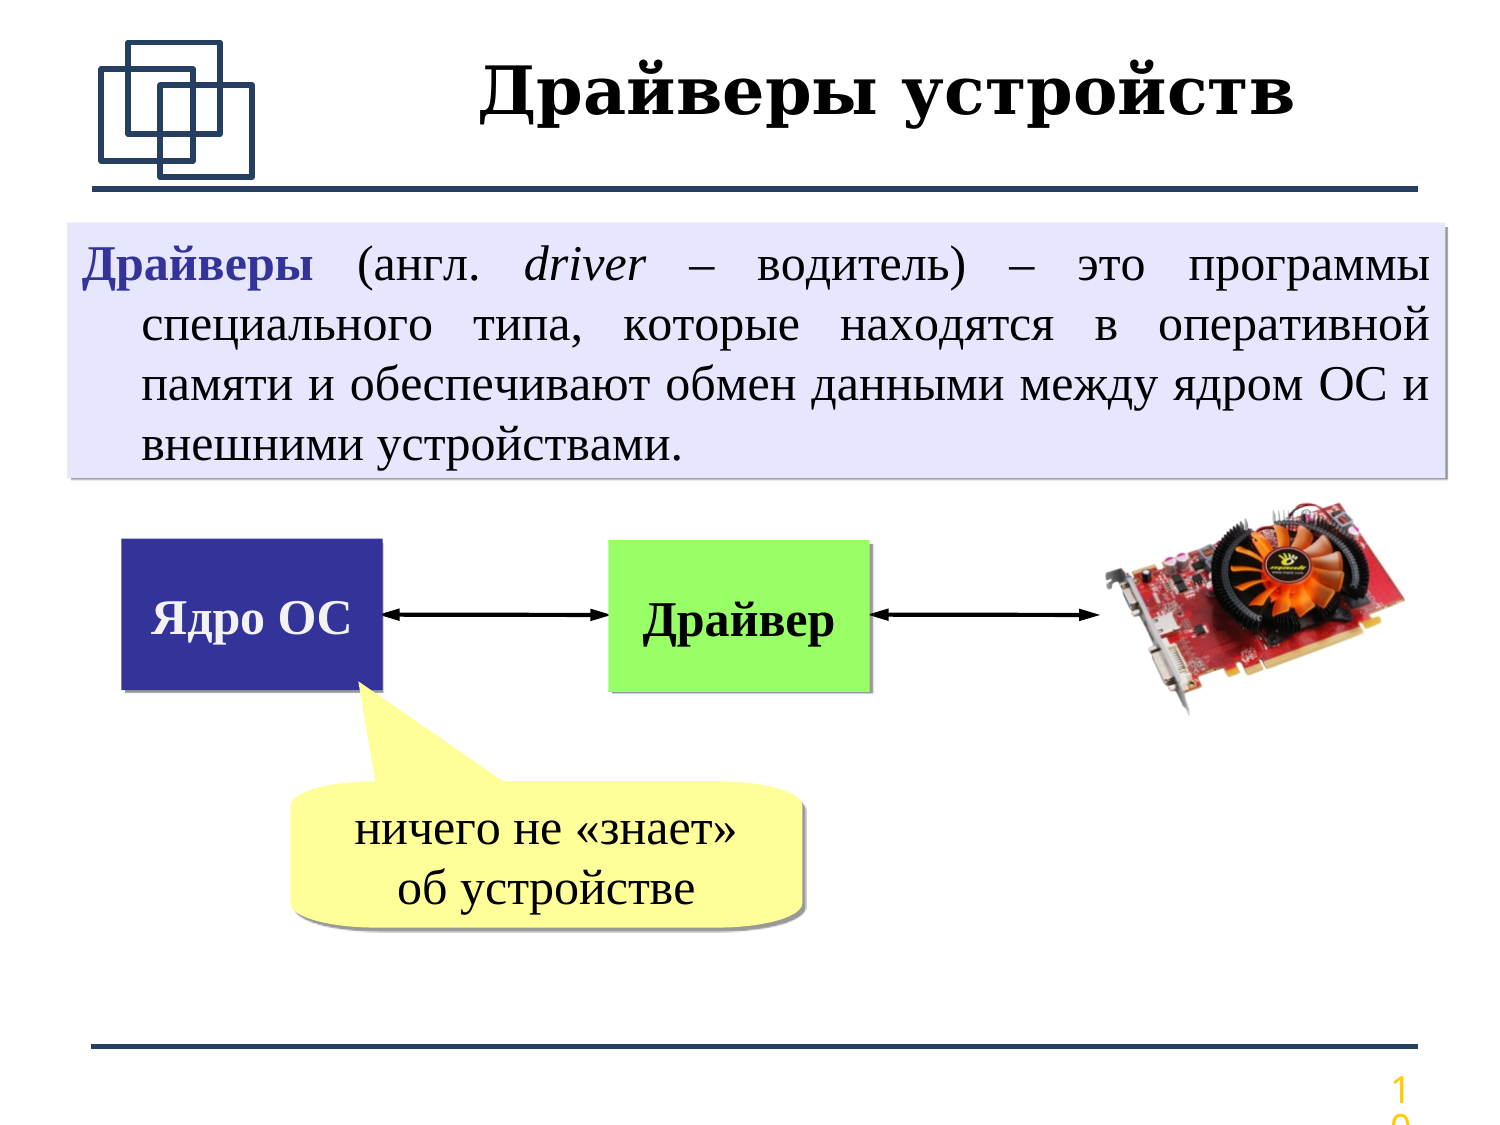

# Драйверы устройств
Драйверы (англ. driver – водитель) – это программы специального типа, которые находятся в оперативной памяти и обеспечивают обмен данными между ядром ОС и внешними устройствами.
Ядро ОС
Драйвер
ничего не «знает» об устройстве